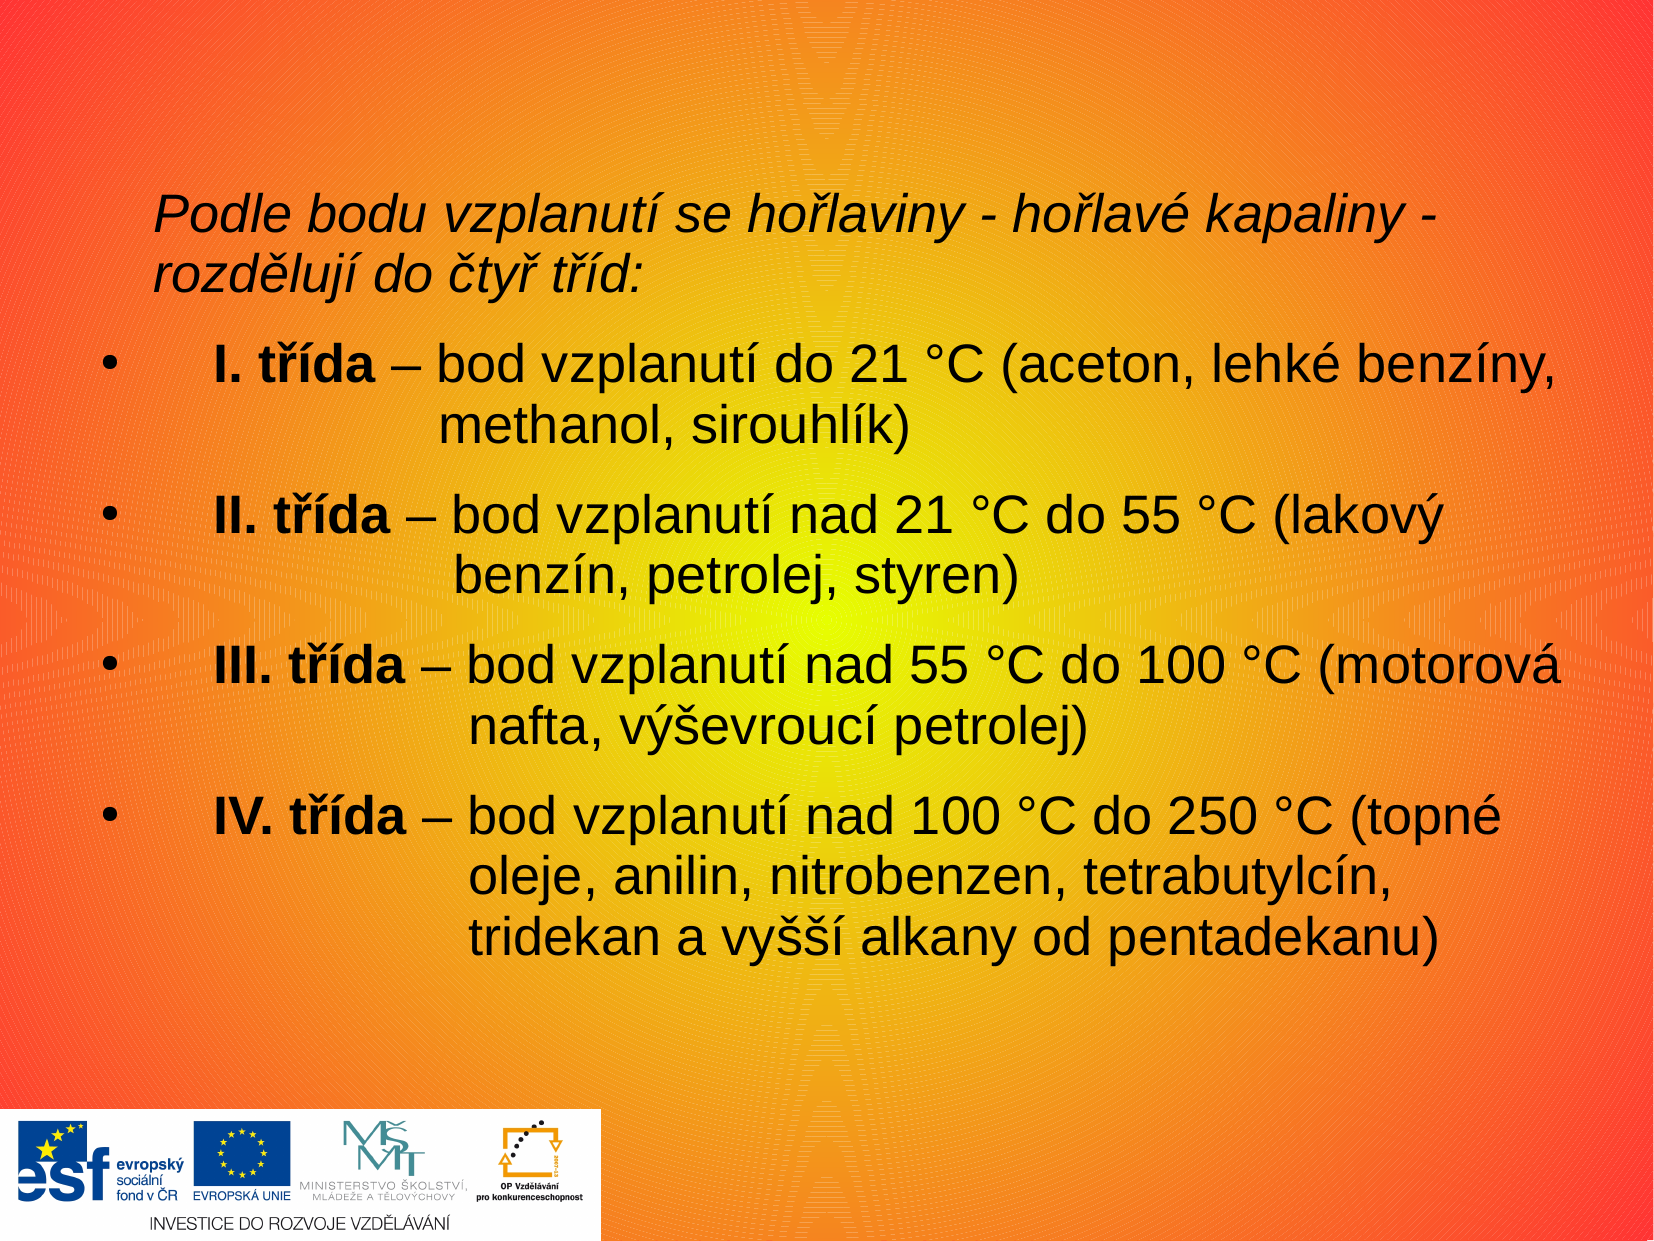

# Podle bodu vzplanutí se hořlaviny - hořlavé kapaliny - rozdělují do čtyř tříd:
 I. třída – bod vzplanutí do 21 °C (aceton, lehké benzíny, methanol, sirouhlík)
 II. třída – bod vzplanutí nad 21 °C do 55 °C (lakový benzín, petrolej, styren)
 III. třída – bod vzplanutí nad 55 °C do 100 °C (motorová nafta, výševroucí petrolej)
 IV. třída – bod vzplanutí nad 100 °C do 250 °C (topné oleje, anilin, nitrobenzen, tetrabutylcín, tridekan a vyšší alkany od pentadekanu)